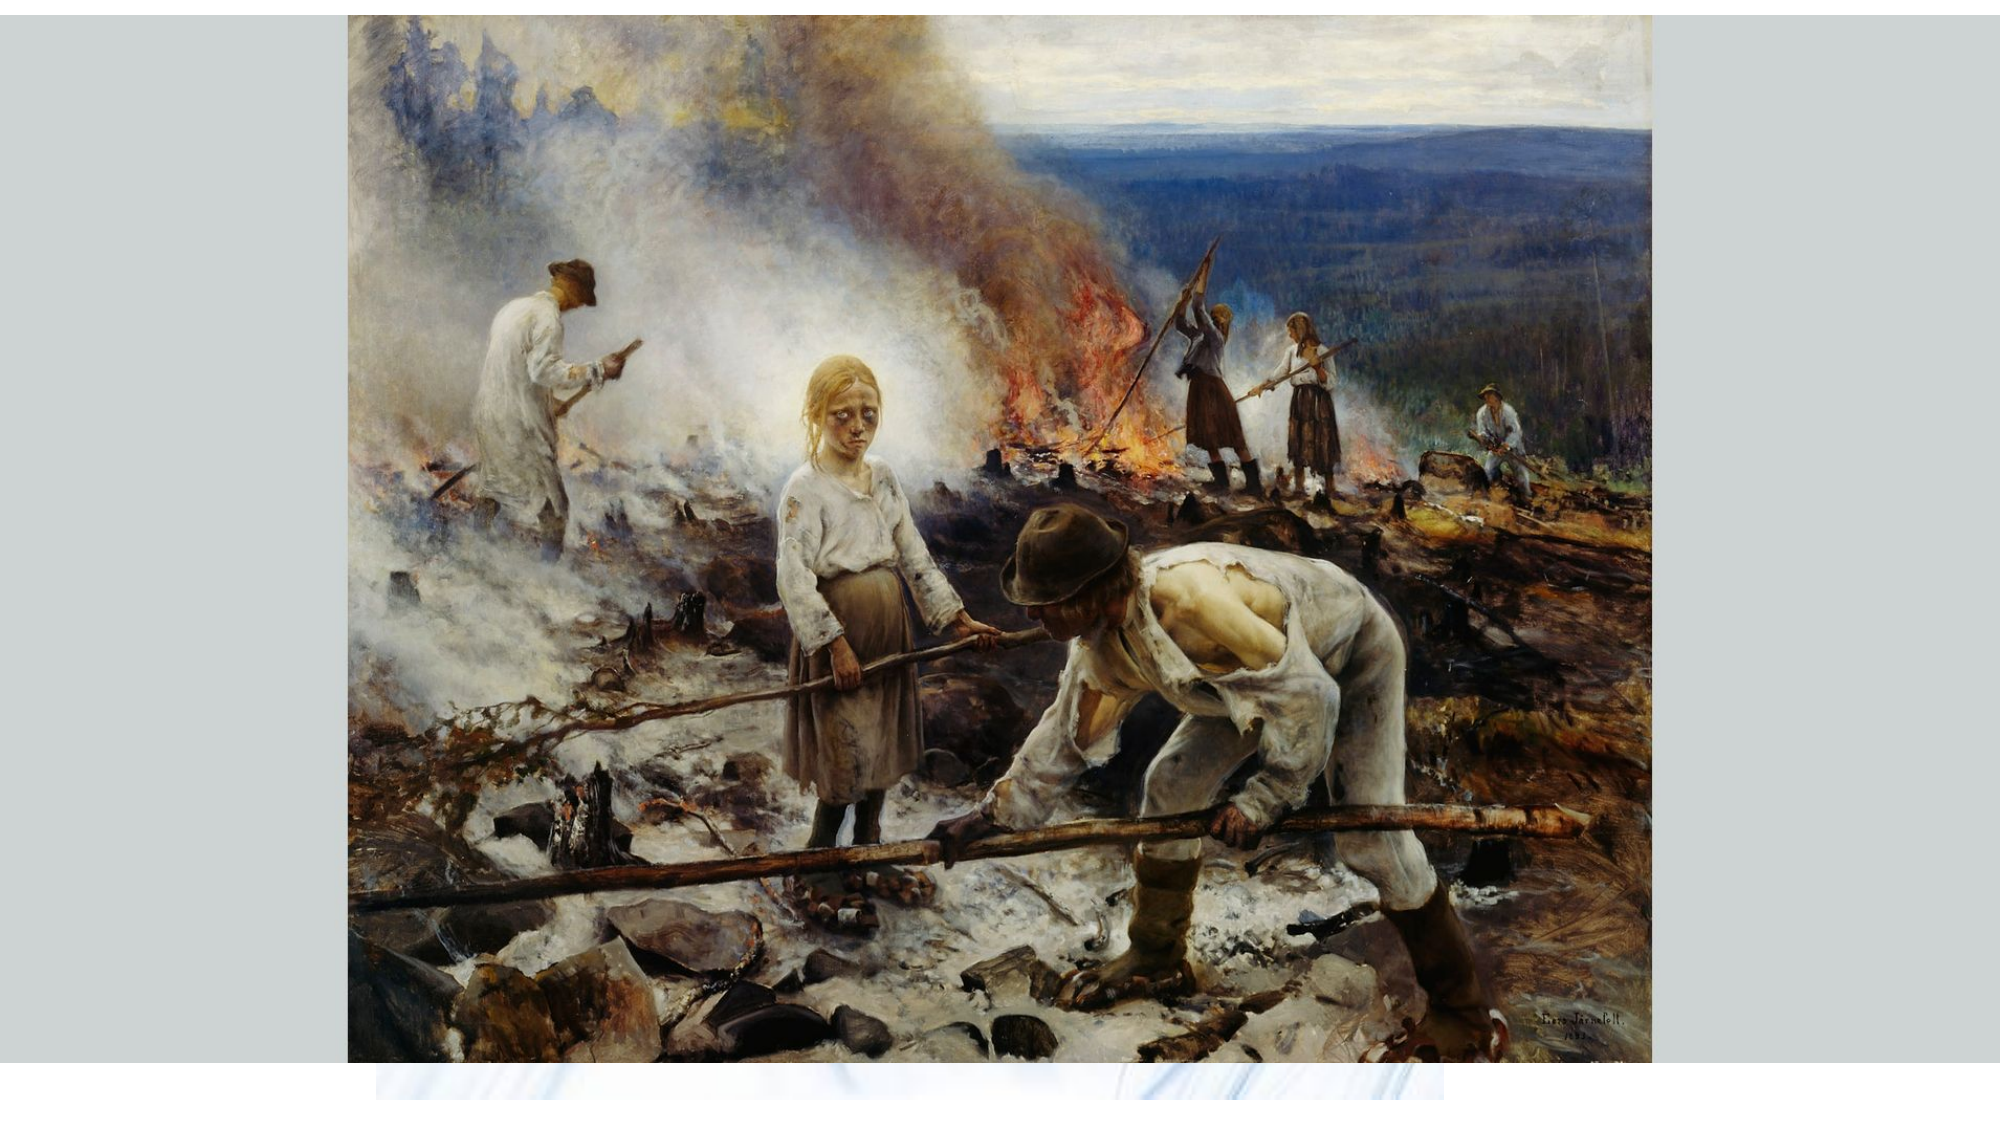

# Kalevala jako zdroj inspirace pro finskou kulturu II
výtvarné umění
Akseli Gallen-Kallela (1865-1931)
Eero Järnefelt (1863-1937)
Albert Edelfelt (1854-1905)
Pekka Halonen (1865-1933)